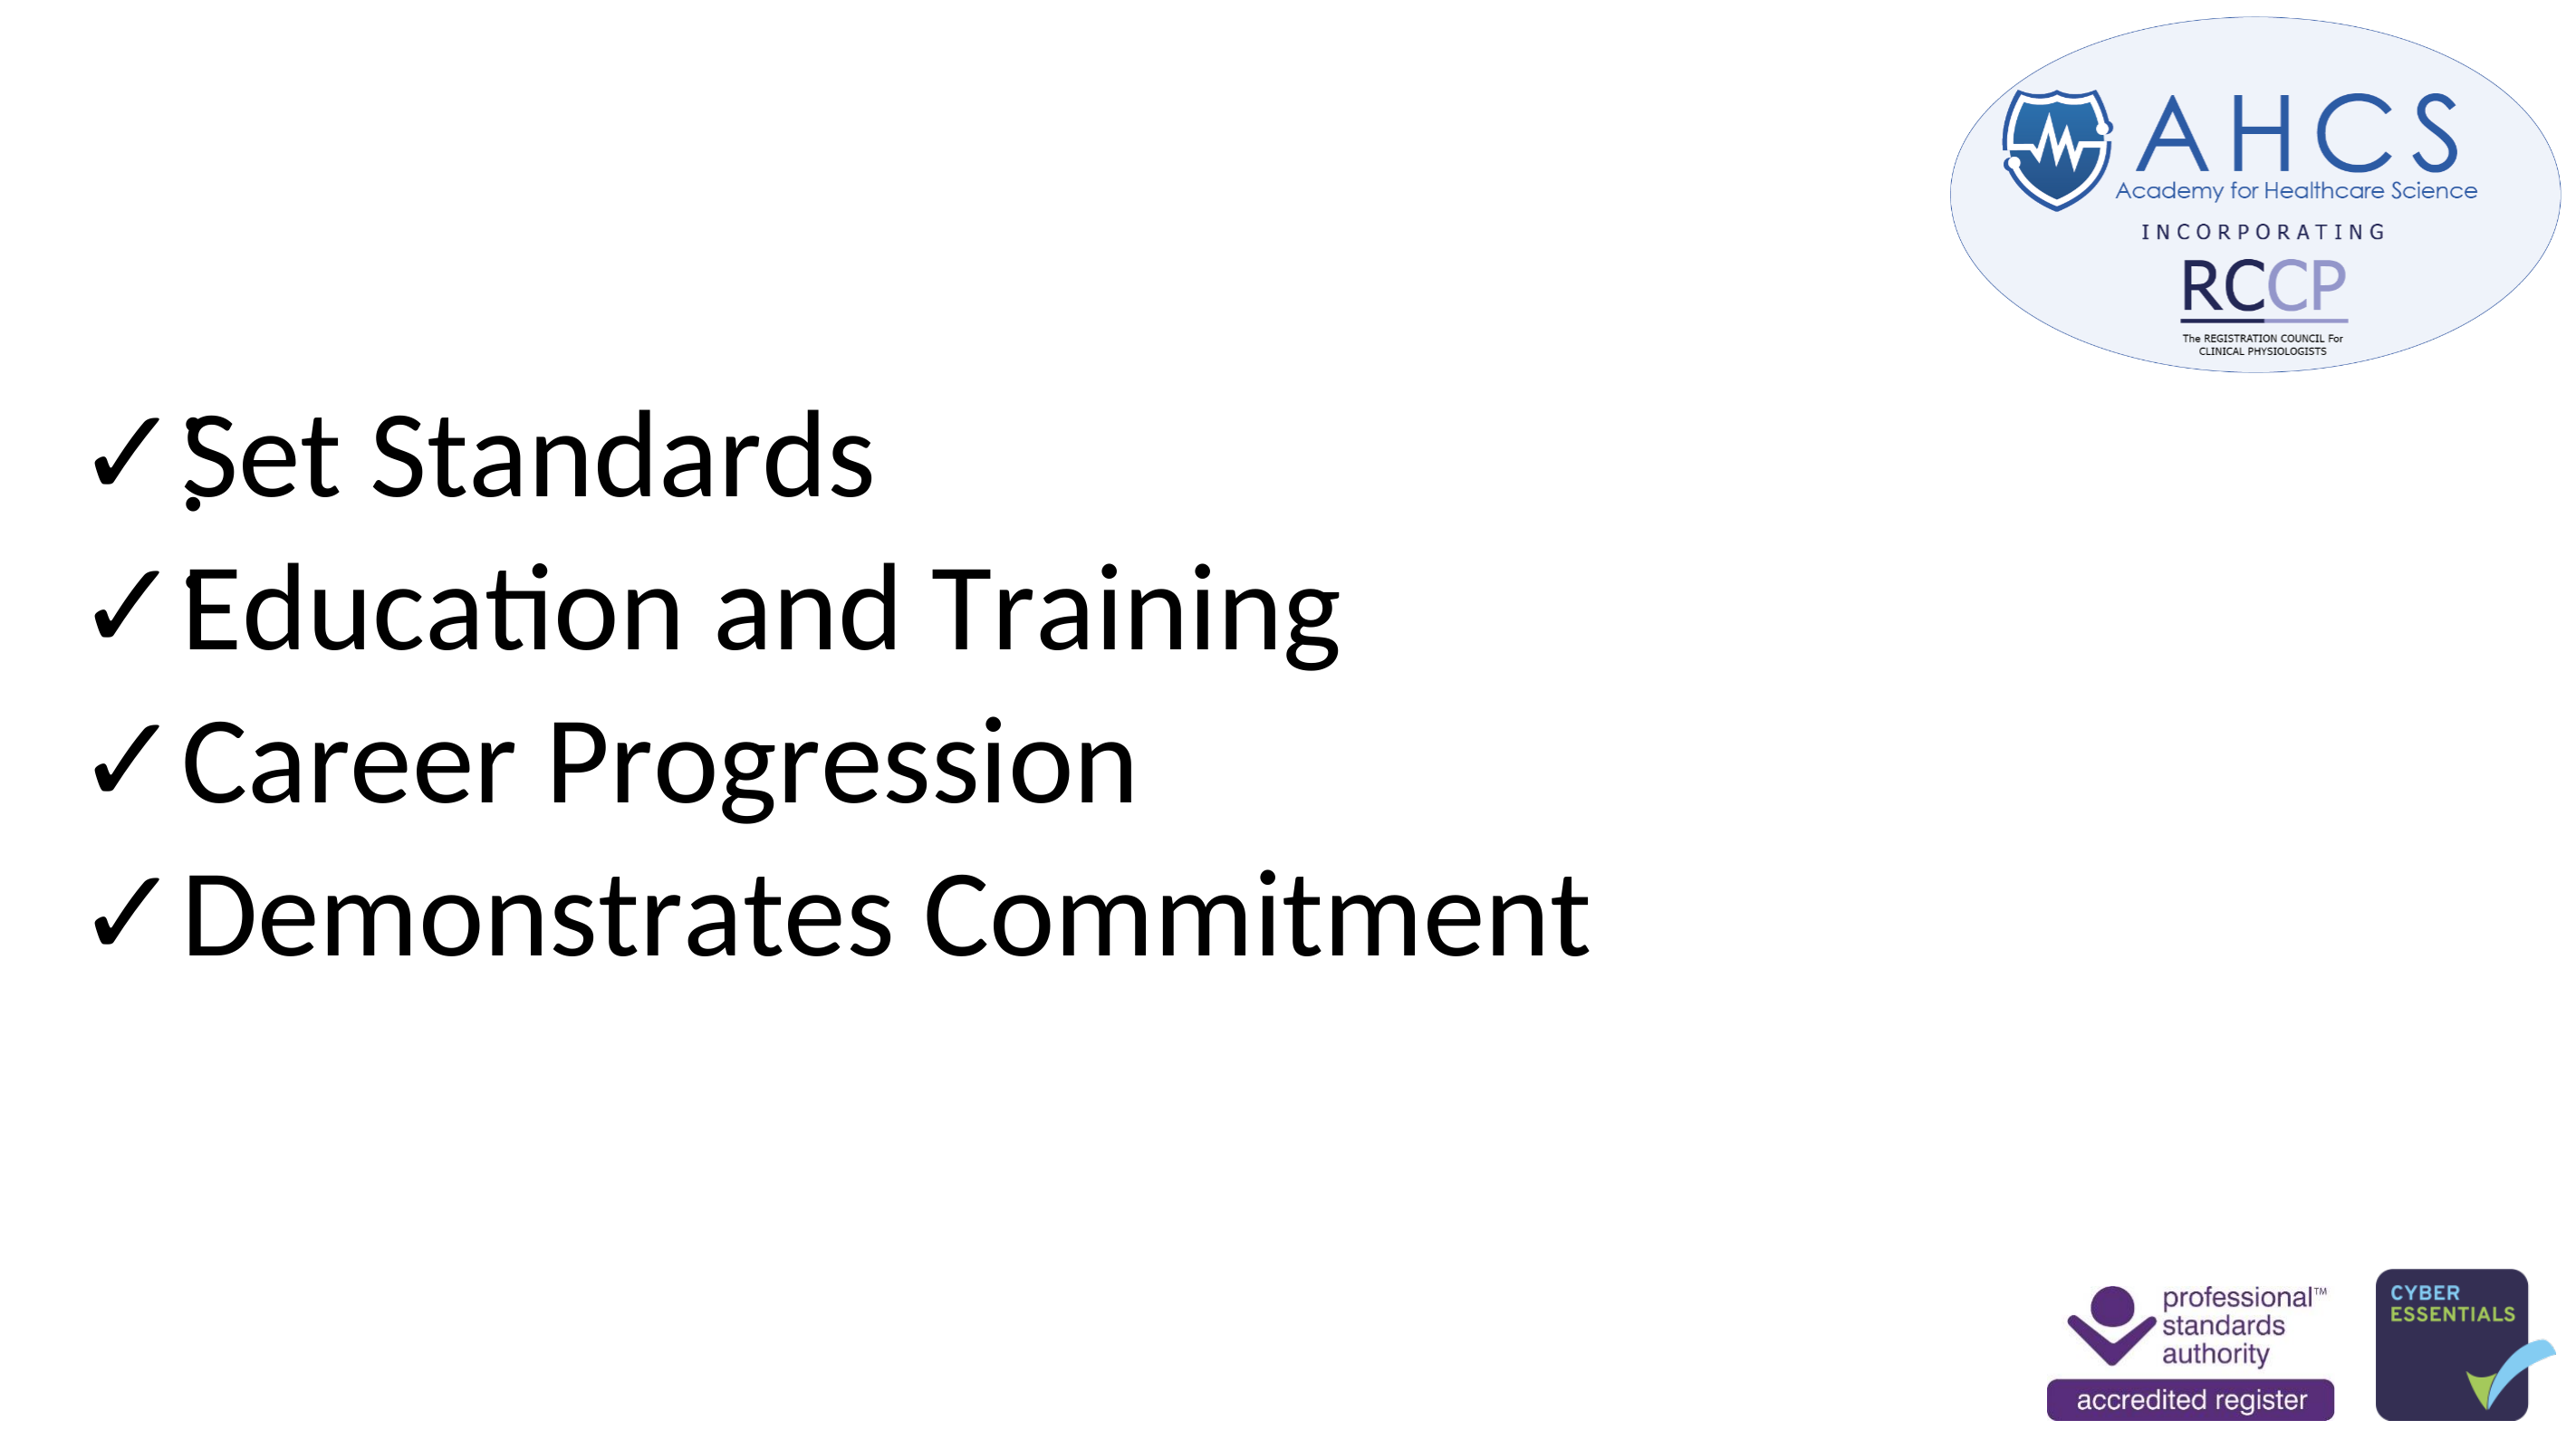

Set Standards
Education and Training
Career Progression
Demonstrates Commitment
#